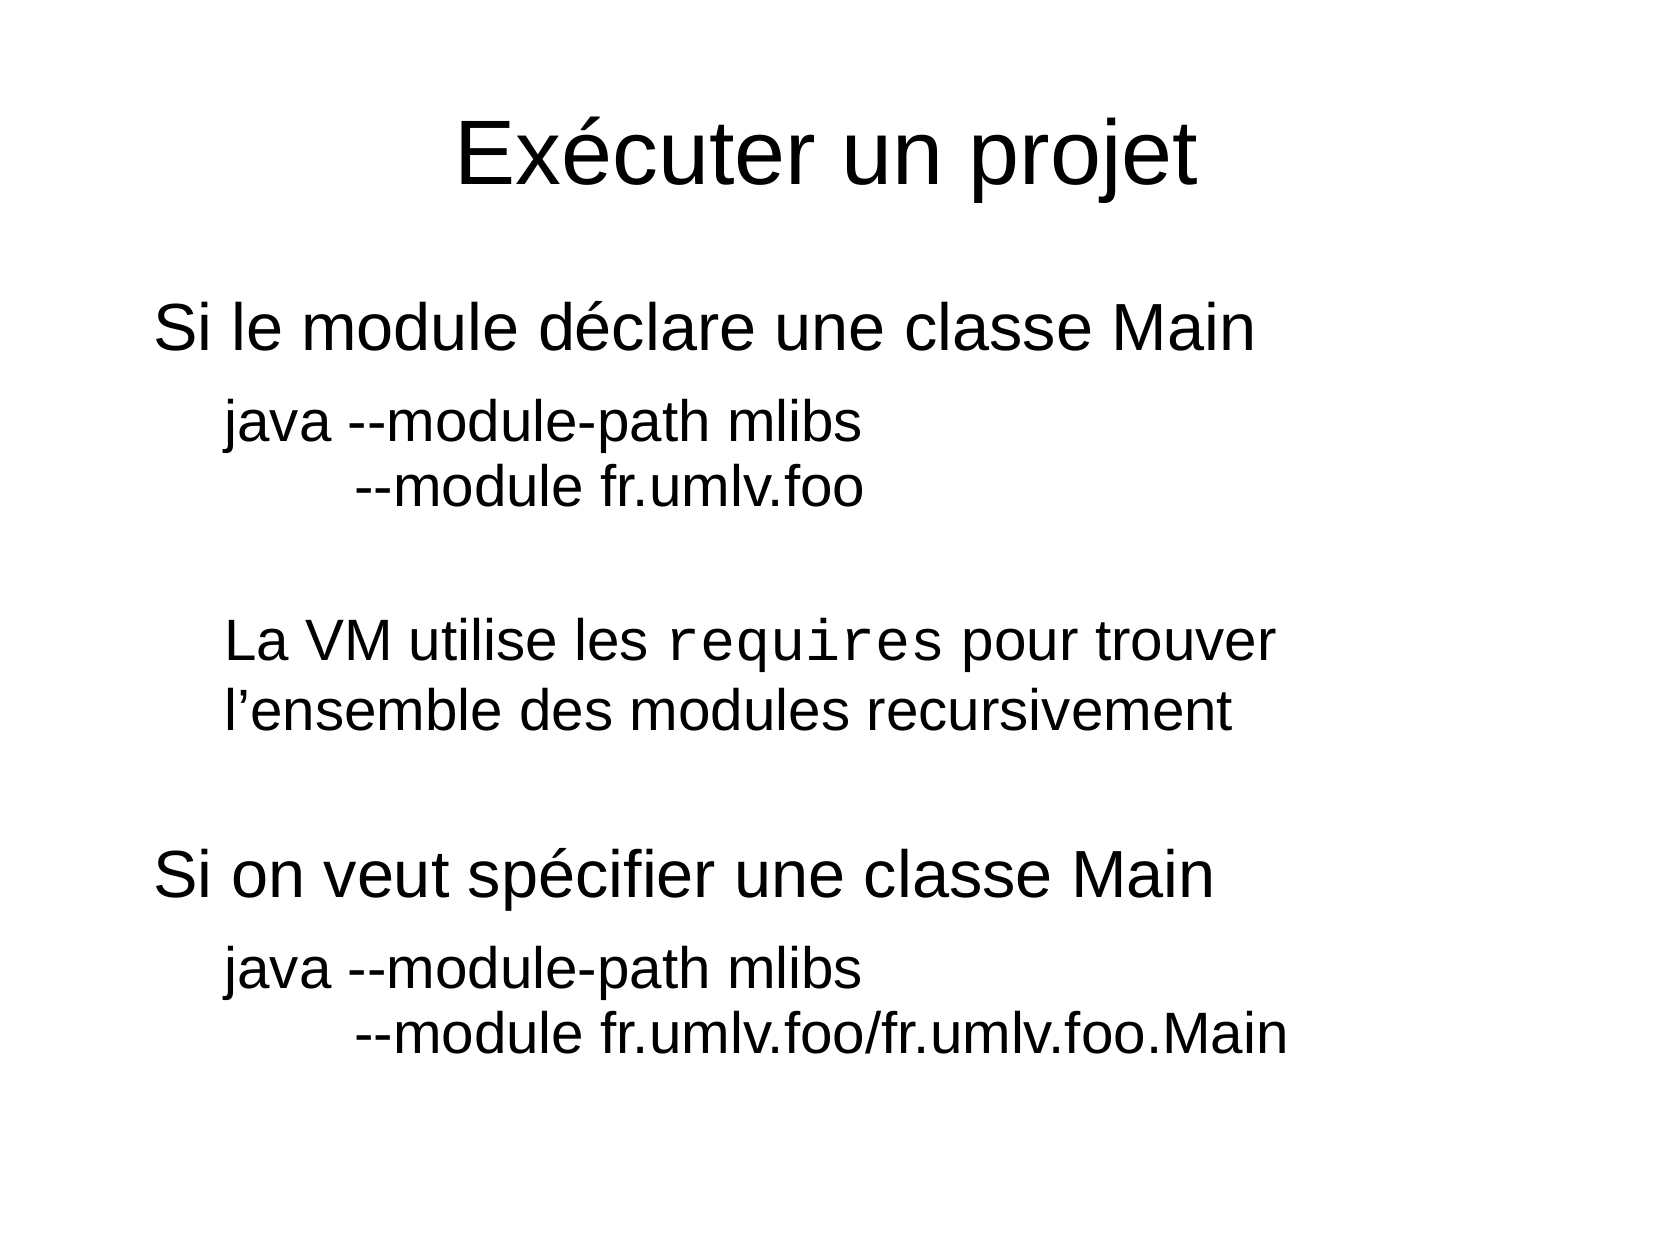

# Exécuter un projet
Si le module déclare une classe Main
java --module-path mlibs
 --module fr.umlv.foo
La VM utilise les requires pour trouver l’ensemble des modules recursivement
Si on veut spécifier une classe Main
java --module-path mlibs
 --module fr.umlv.foo/fr.umlv.foo.Main